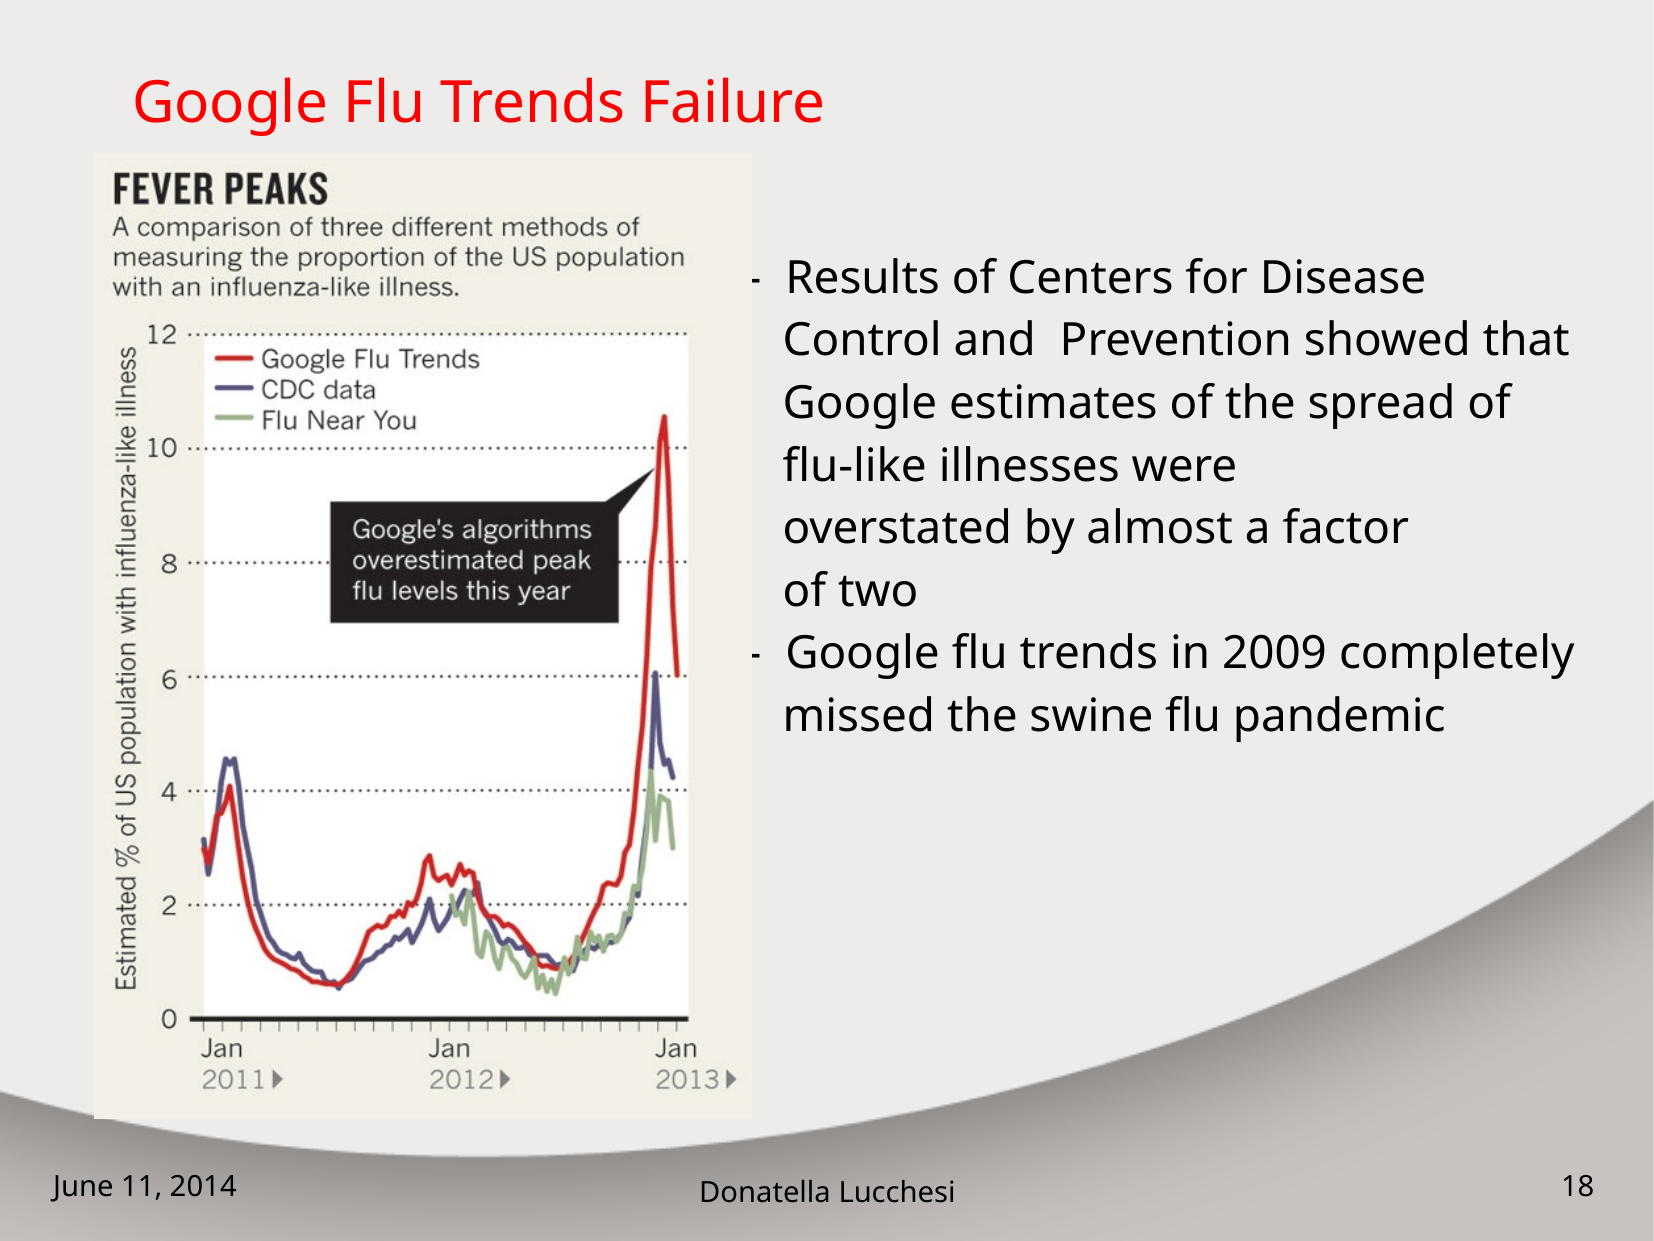

Google Flu Trends Failure
- Results of Centers for Disease
 Control and Prevention showed that
 Google estimates of the spread of
 flu-like illnesses were
 overstated by almost a factor
 of two
- Google flu trends in 2009 completely
 missed the swine flu pandemic
June 11, 2014
18
Donatella Lucchesi